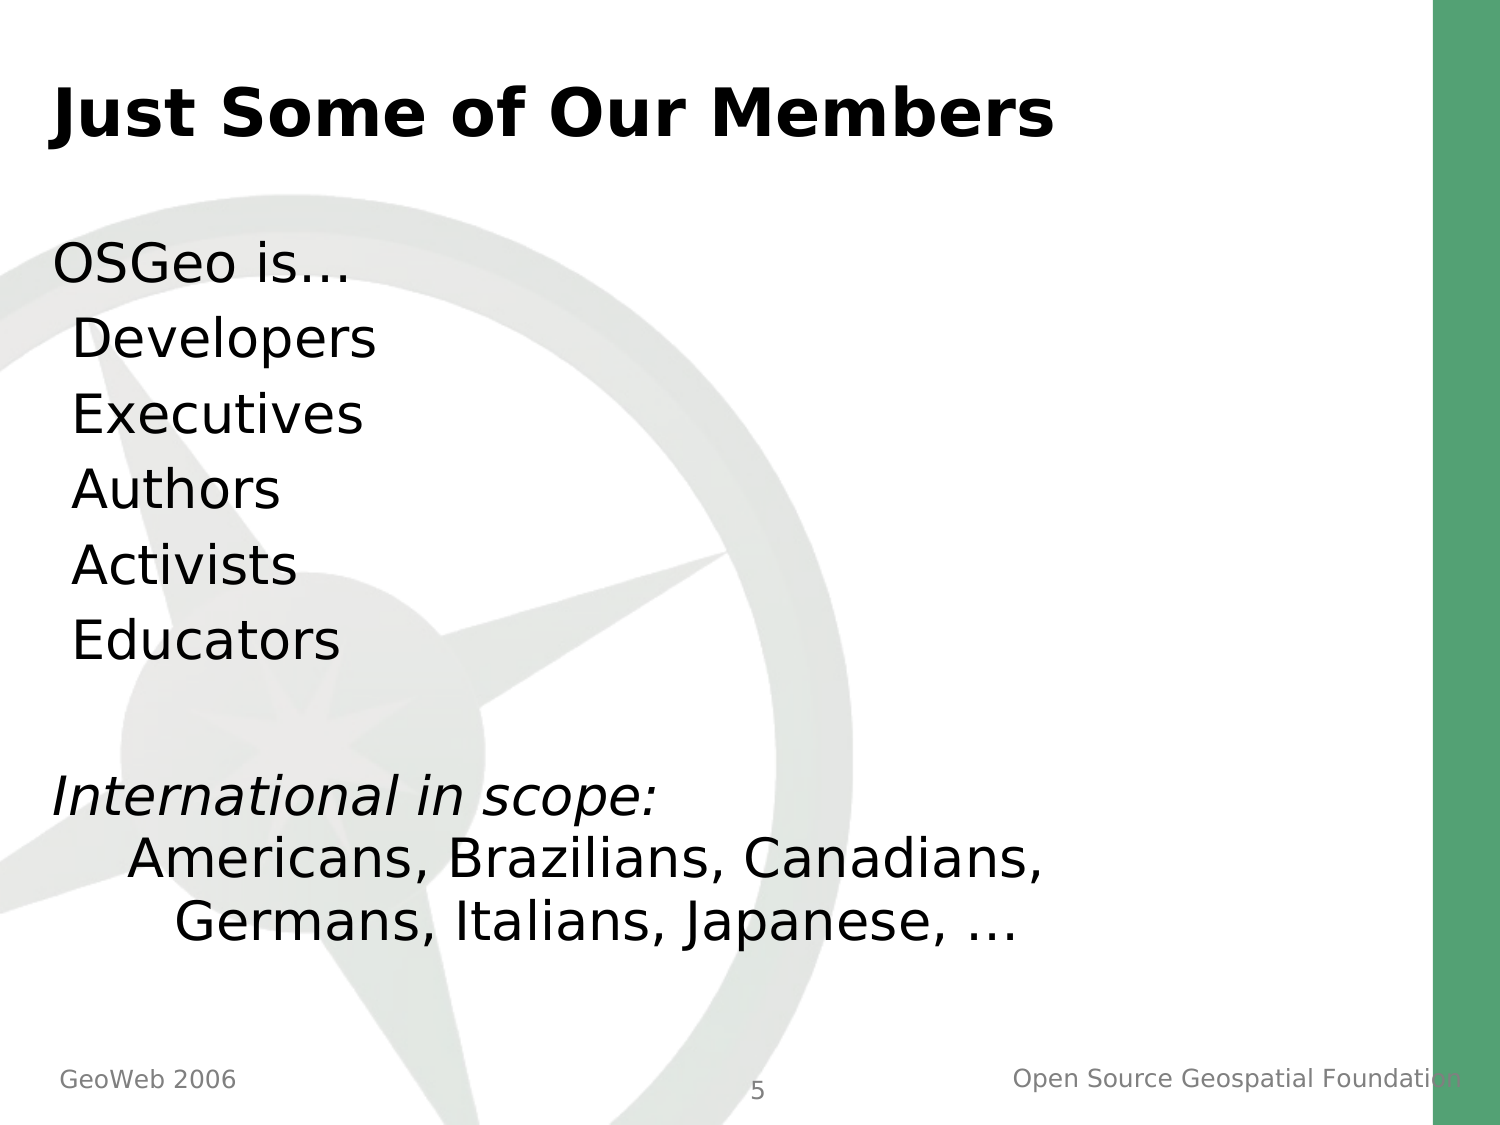

# Just Some of Our Members
OSGeo is…
Developers
Executives
Authors
Activists
Educators
International in scope:
Americans, Brazilians, Canadians, Germans, Italians, Japanese, …
Title of the presentation